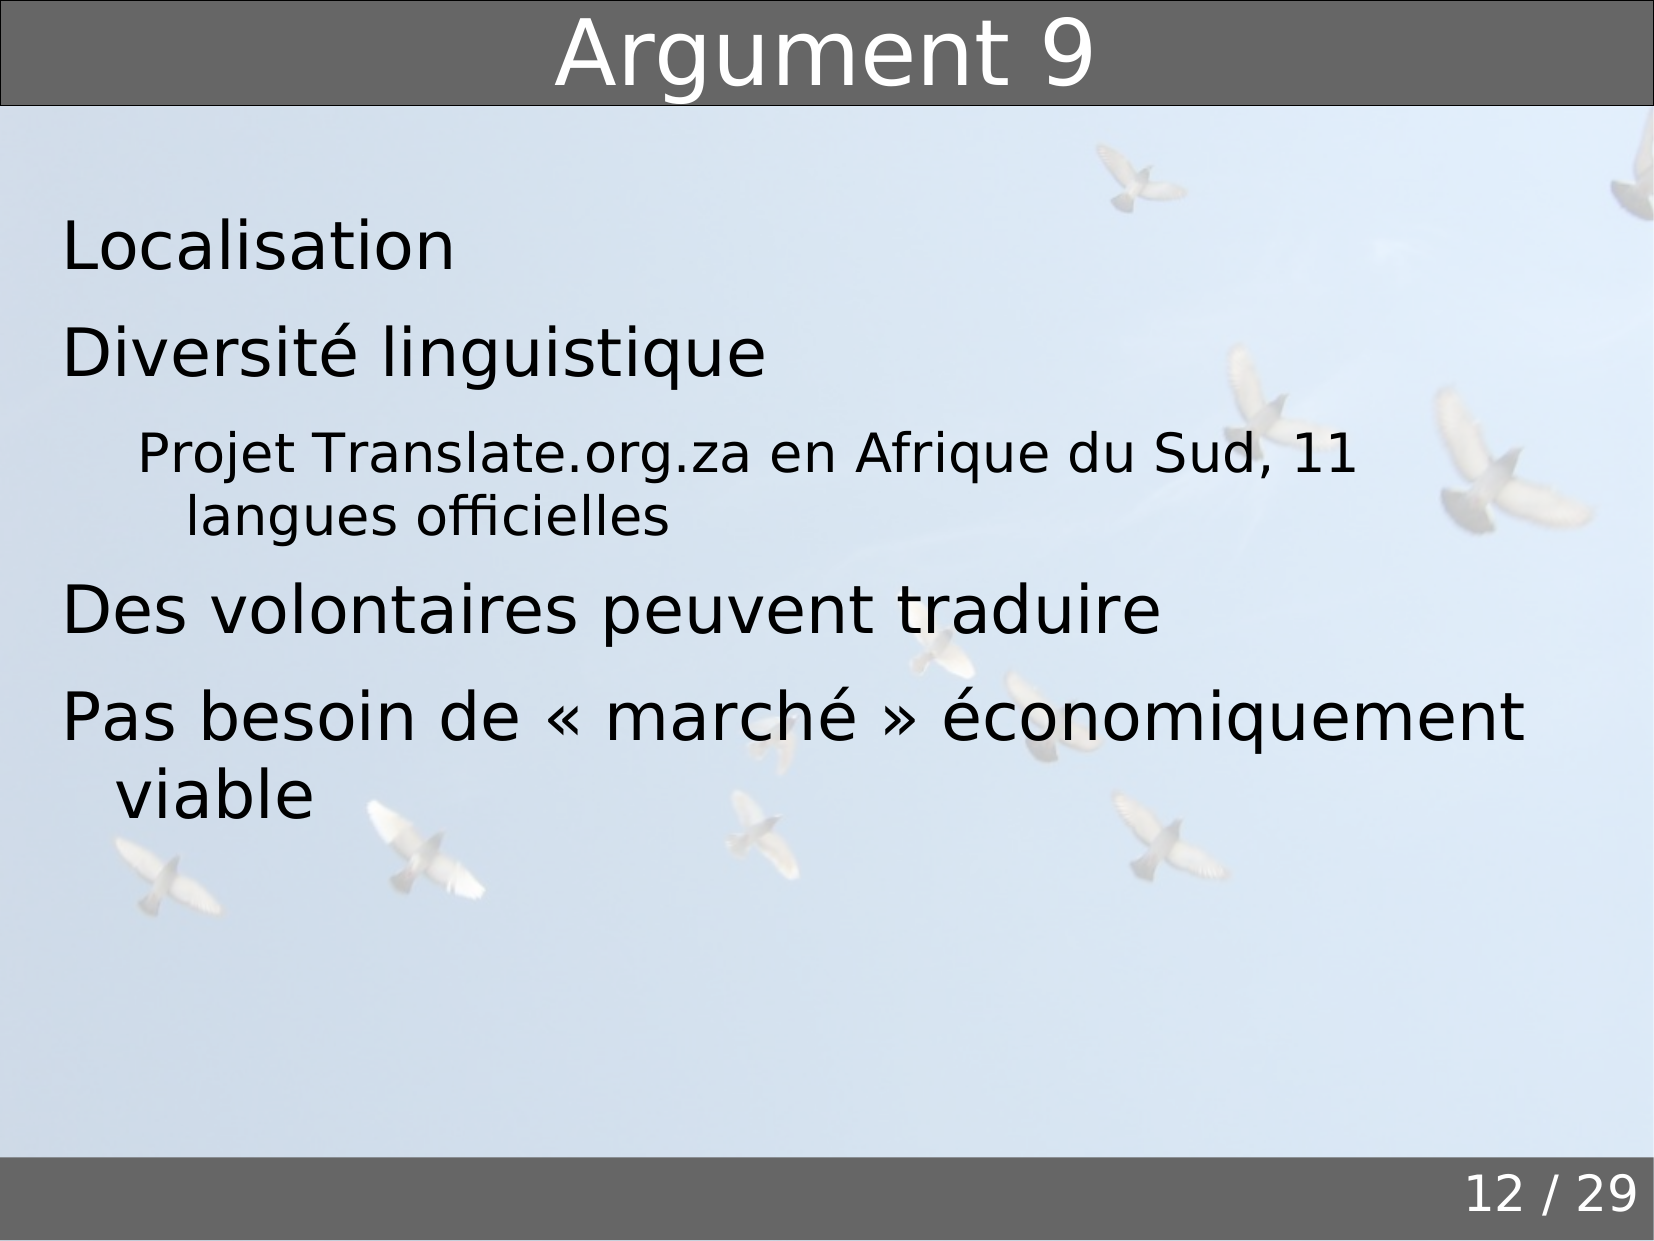

# Argument 9
Localisation
Diversité linguistique
Projet Translate.org.za en Afrique du Sud, 11 langues officielles
Des volontaires peuvent traduire
Pas besoin de « marché » économiquement viable